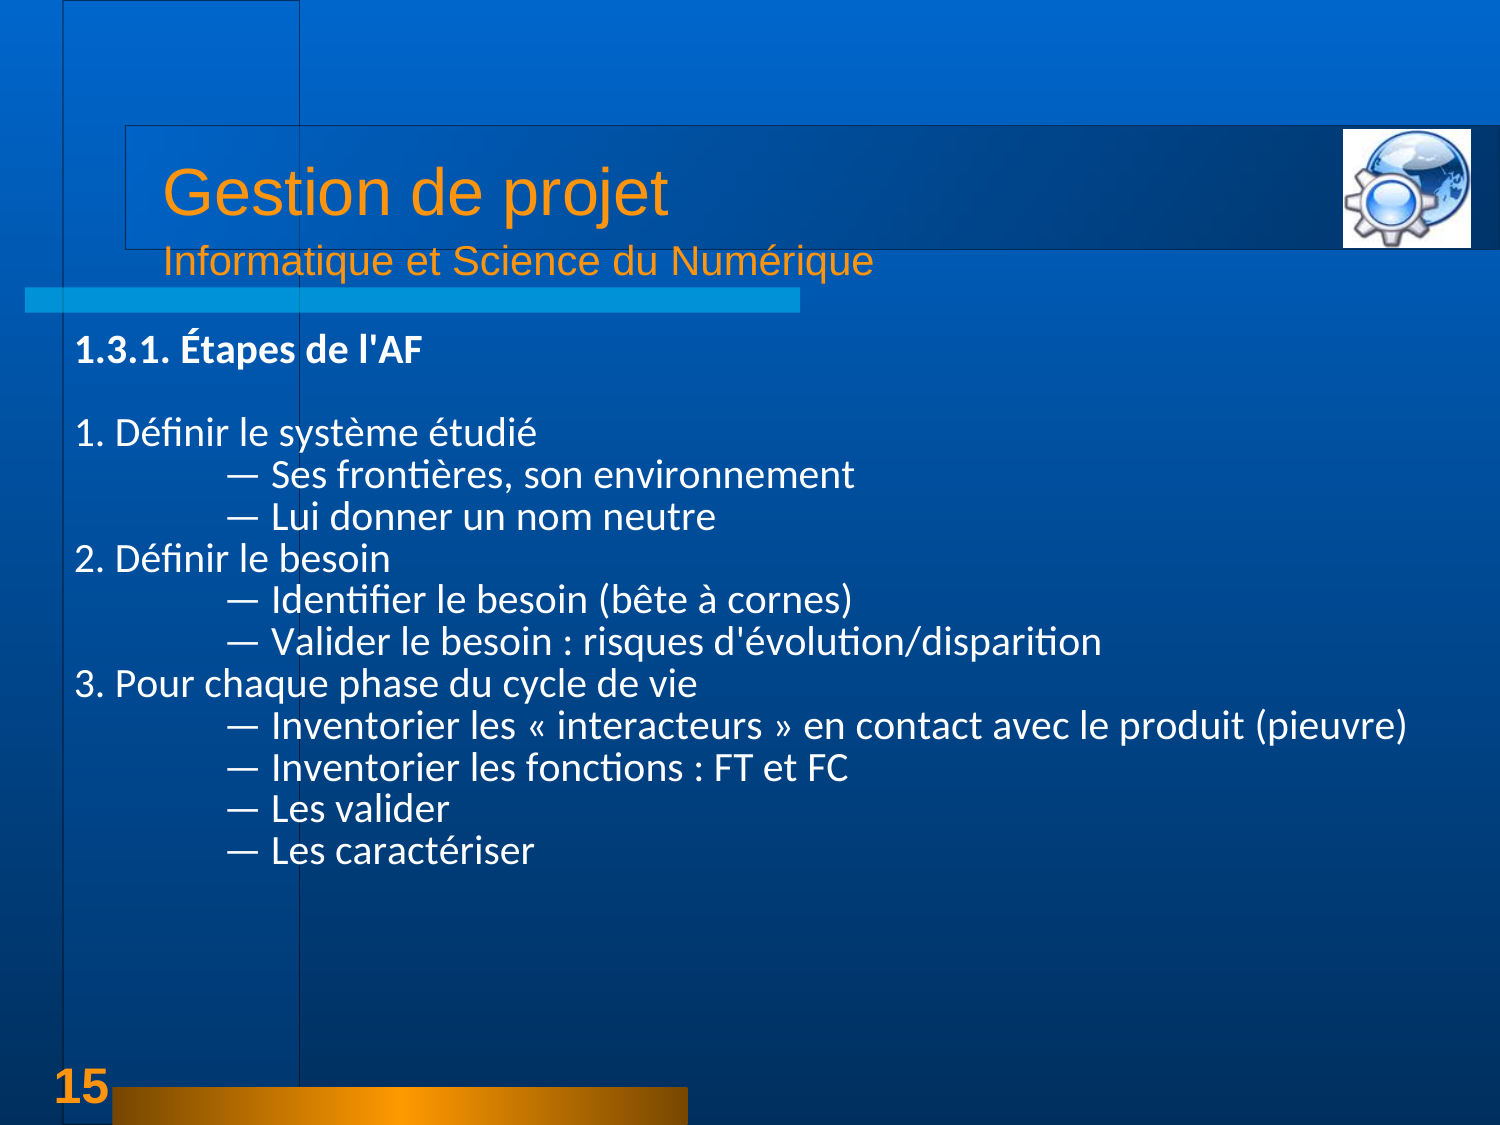

1.3.1. Étapes de l'AF
1. Définir le système étudié
	— Ses frontières, son environnement
	— Lui donner un nom neutre
2. Définir le besoin
	— Identifier le besoin (bête à cornes)
	— Valider le besoin : risques d'évolution/disparition
3. Pour chaque phase du cycle de vie
	— Inventorier les « interacteurs » en contact avec le produit (pieuvre)
	— Inventorier les fonctions : FT et FC
	— Les valider
	— Les caractériser